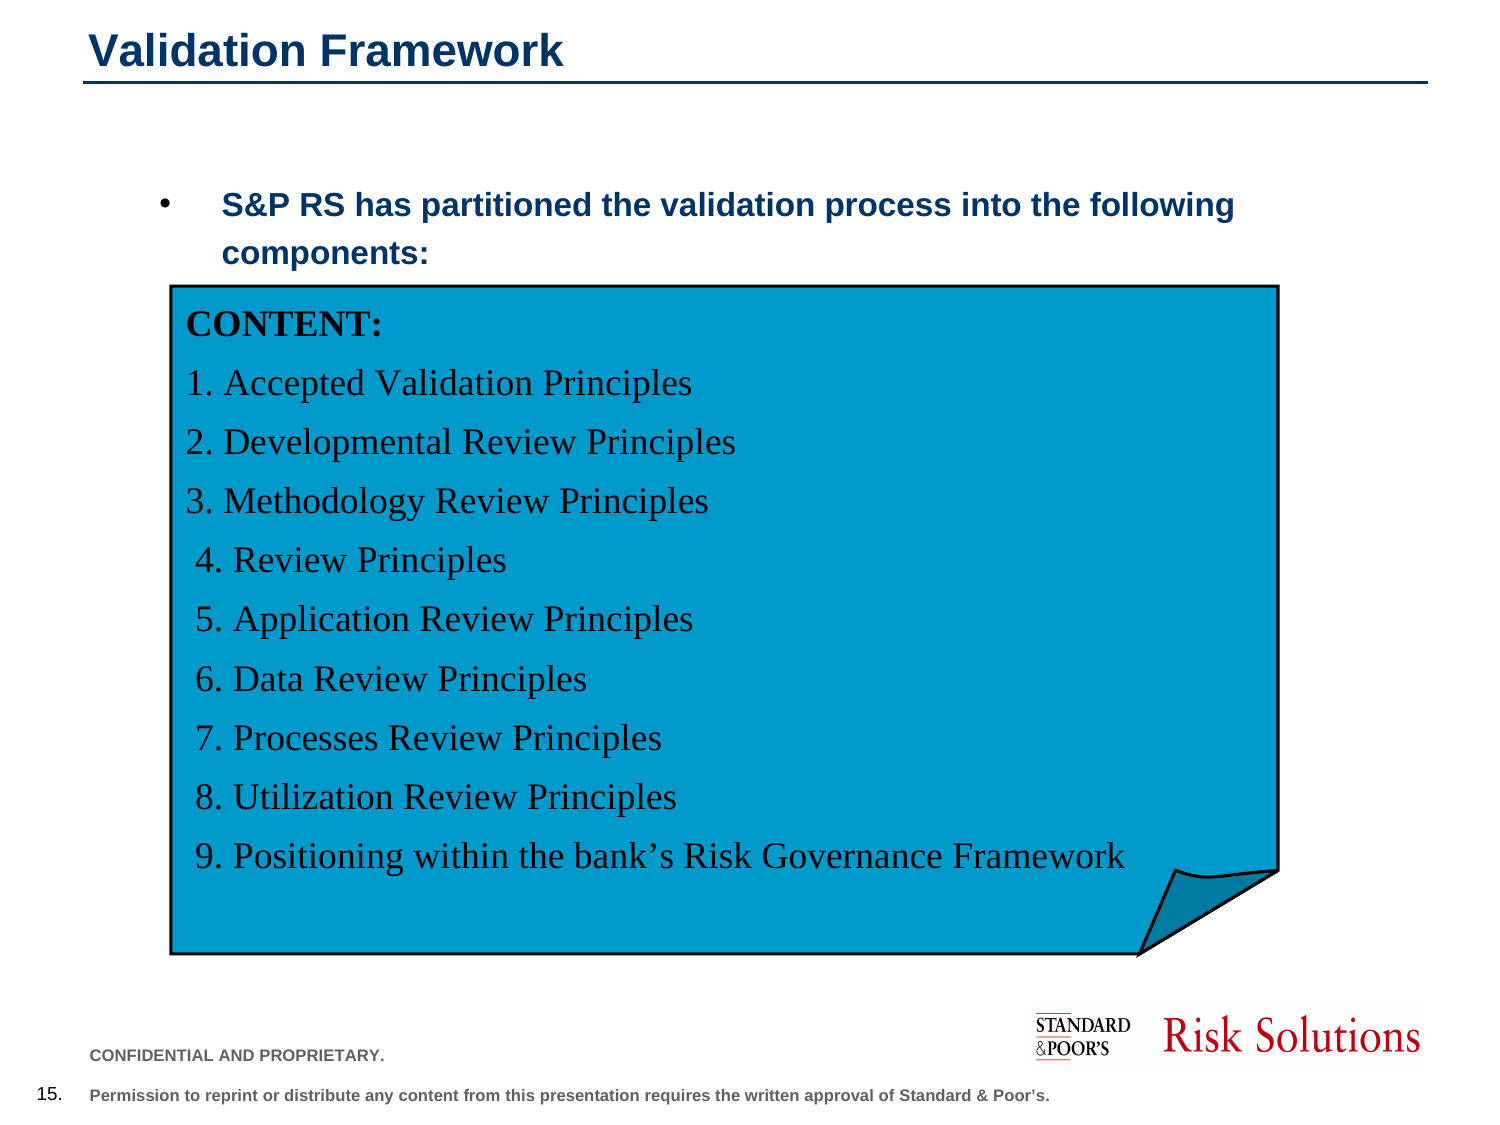

# Validation Framework
S&P RS has partitioned the validation process into the following components:
CONTENT:
1. Accepted Validation Principles
2. Developmental Review Principles
3. Methodology Review Principles
 4. Review Principles
 5. Application Review Principles
 6. Data Review Principles
 7. Processes Review Principles
 8. Utilization Review Principles
 9. Positioning within the bank’s Risk Governance Framework